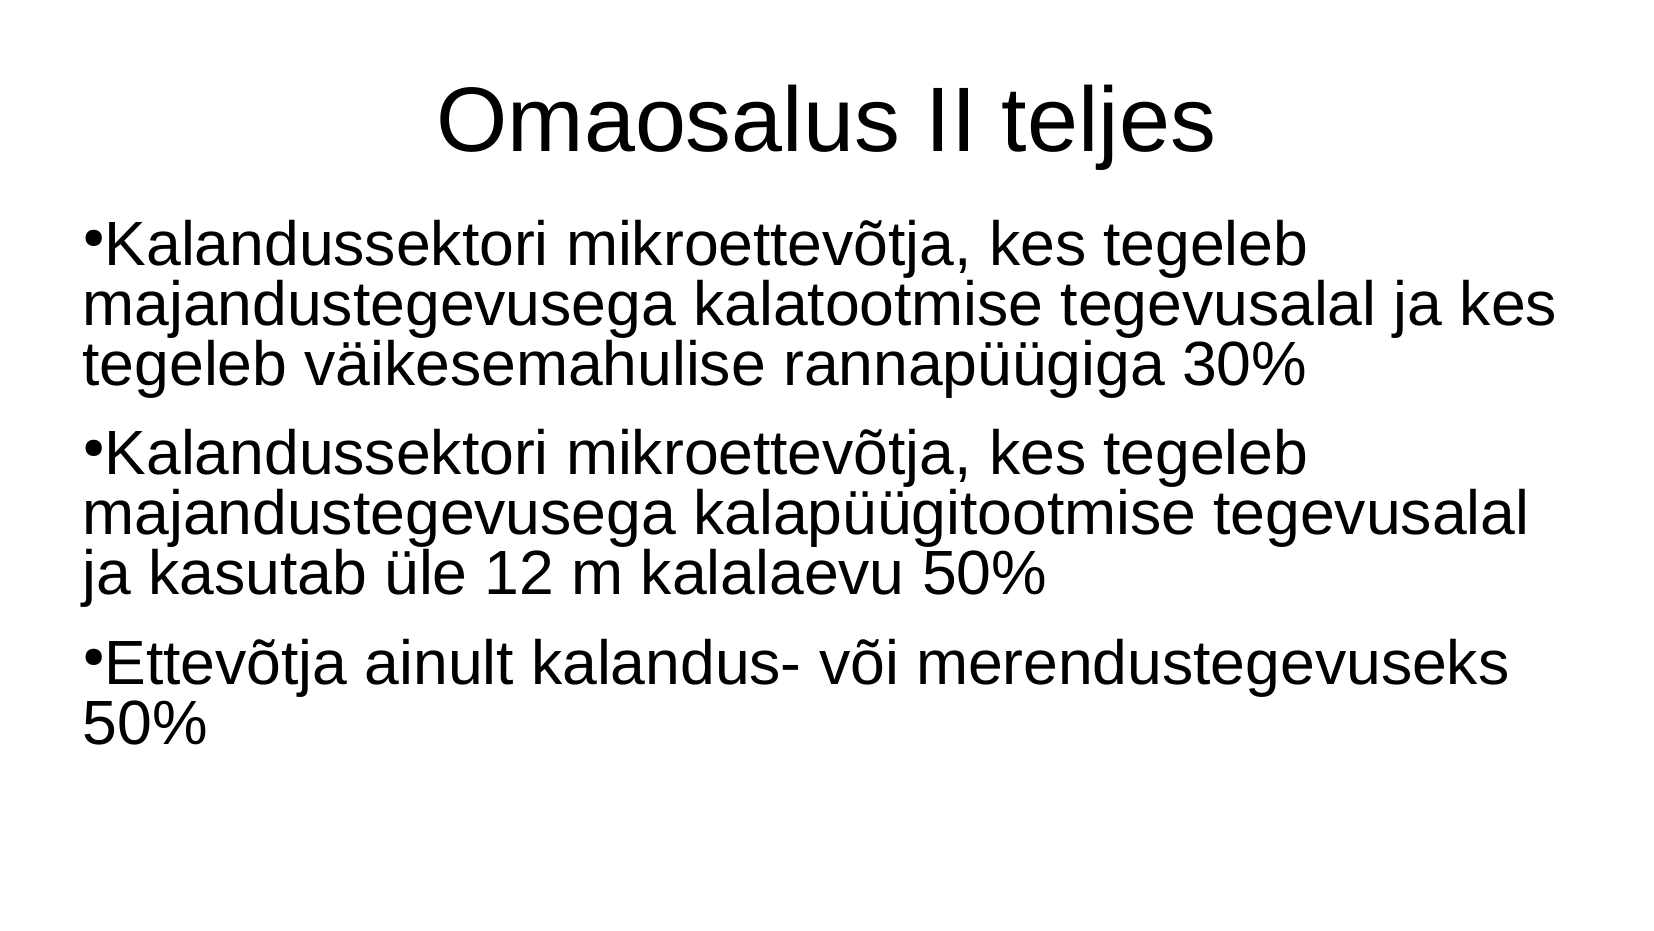

# Omaosalus II teljes
Kalandussektori mikroettevõtja, kes tegeleb majandustegevusega kalatootmise tegevusalal ja kes tegeleb väikesemahulise rannapüügiga 30%
Kalandussektori mikroettevõtja, kes tegeleb majandustegevusega kalapüügitootmise tegevusalal ja kasutab üle 12 m kalalaevu 50%
Ettevõtja ainult kalandus- või merendustegevuseks 50%